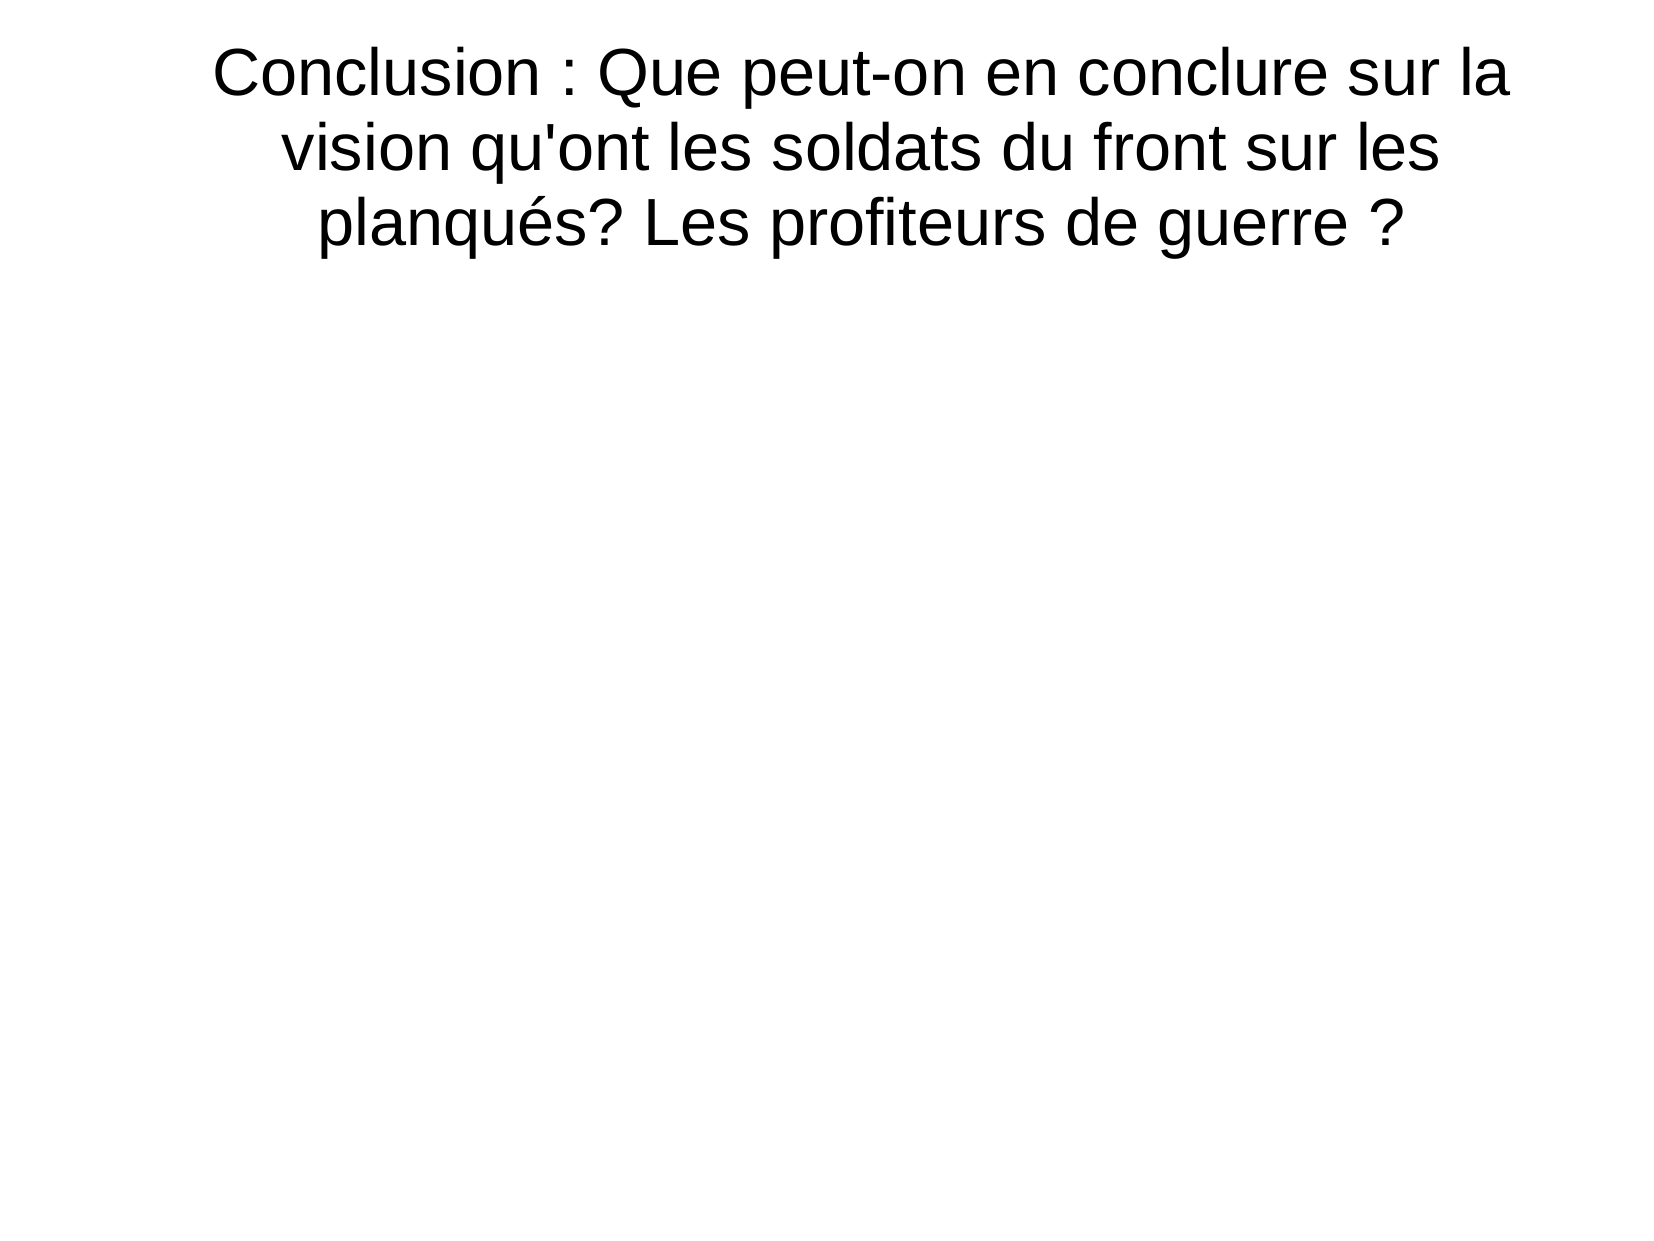

# Conclusion : Que peut-on en conclure sur la vision qu'ont les soldats du front sur les planqués? Les profiteurs de guerre ?